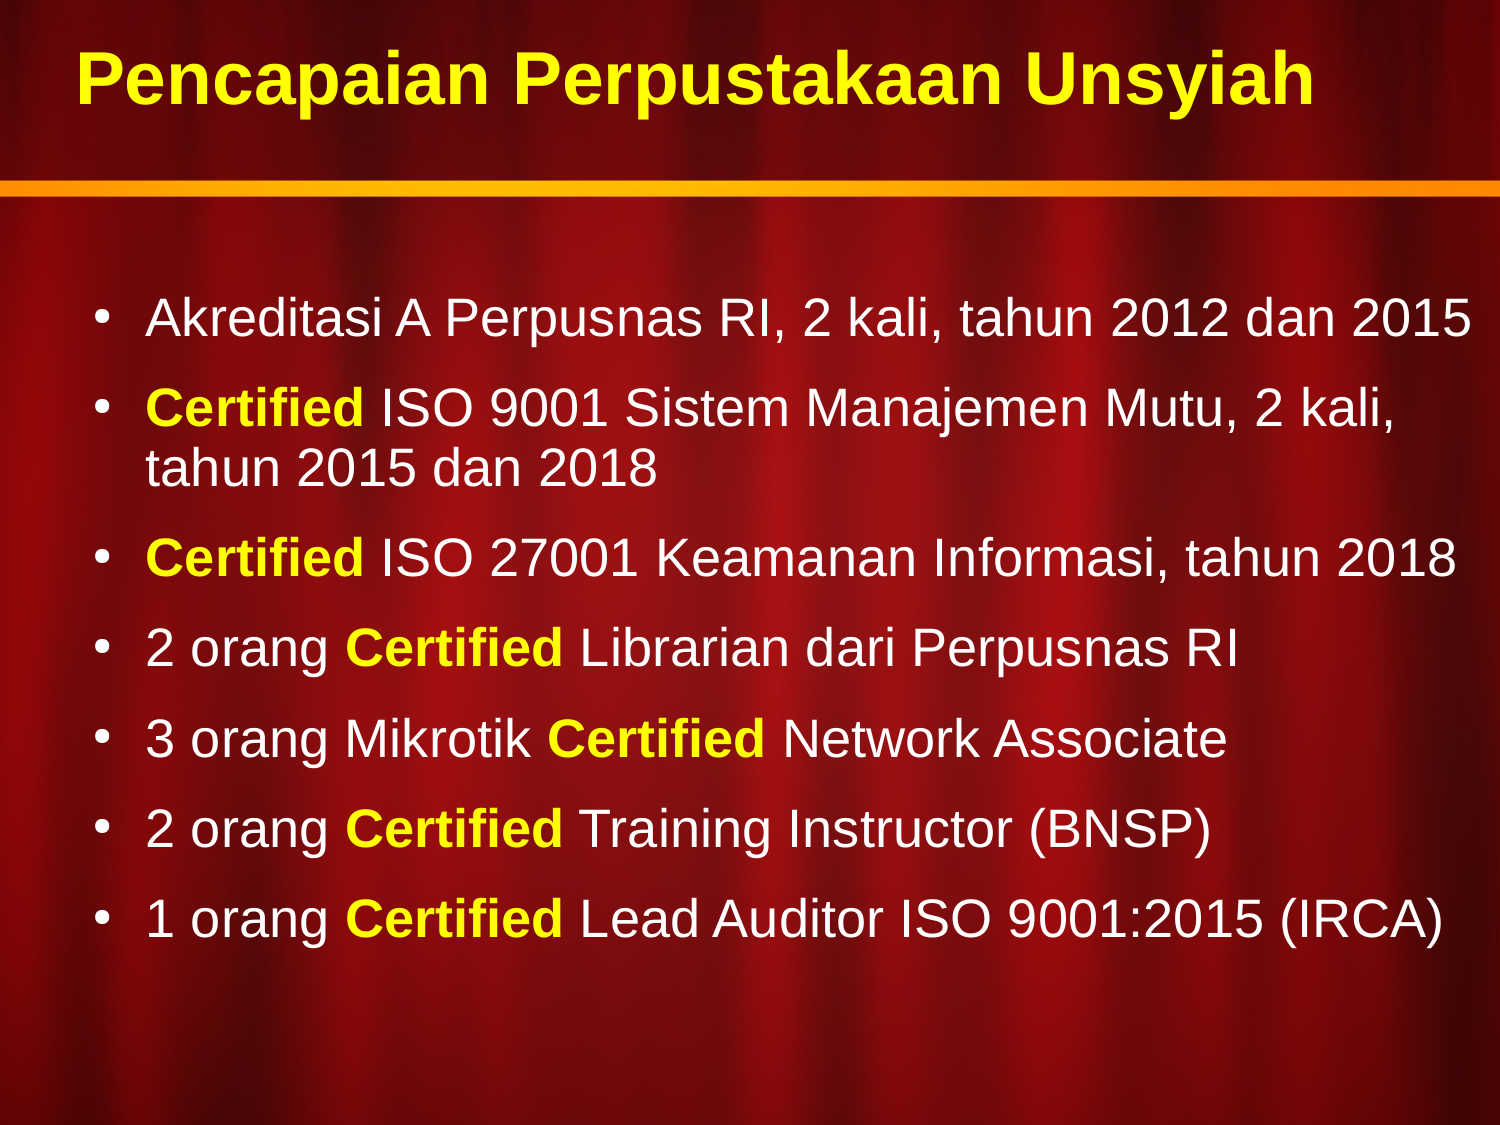

# Pencapaian Perpustakaan Unsyiah
Akreditasi A Perpusnas RI, 2 kali, tahun 2012 dan 2015
Certified ISO 9001 Sistem Manajemen Mutu, 2 kali, tahun 2015 dan 2018
Certified ISO 27001 Keamanan Informasi, tahun 2018
2 orang Certified Librarian dari Perpusnas RI
3 orang Mikrotik Certified Network Associate
2 orang Certified Training Instructor (BNSP)
1 orang Certified Lead Auditor ISO 9001:2015 (IRCA)